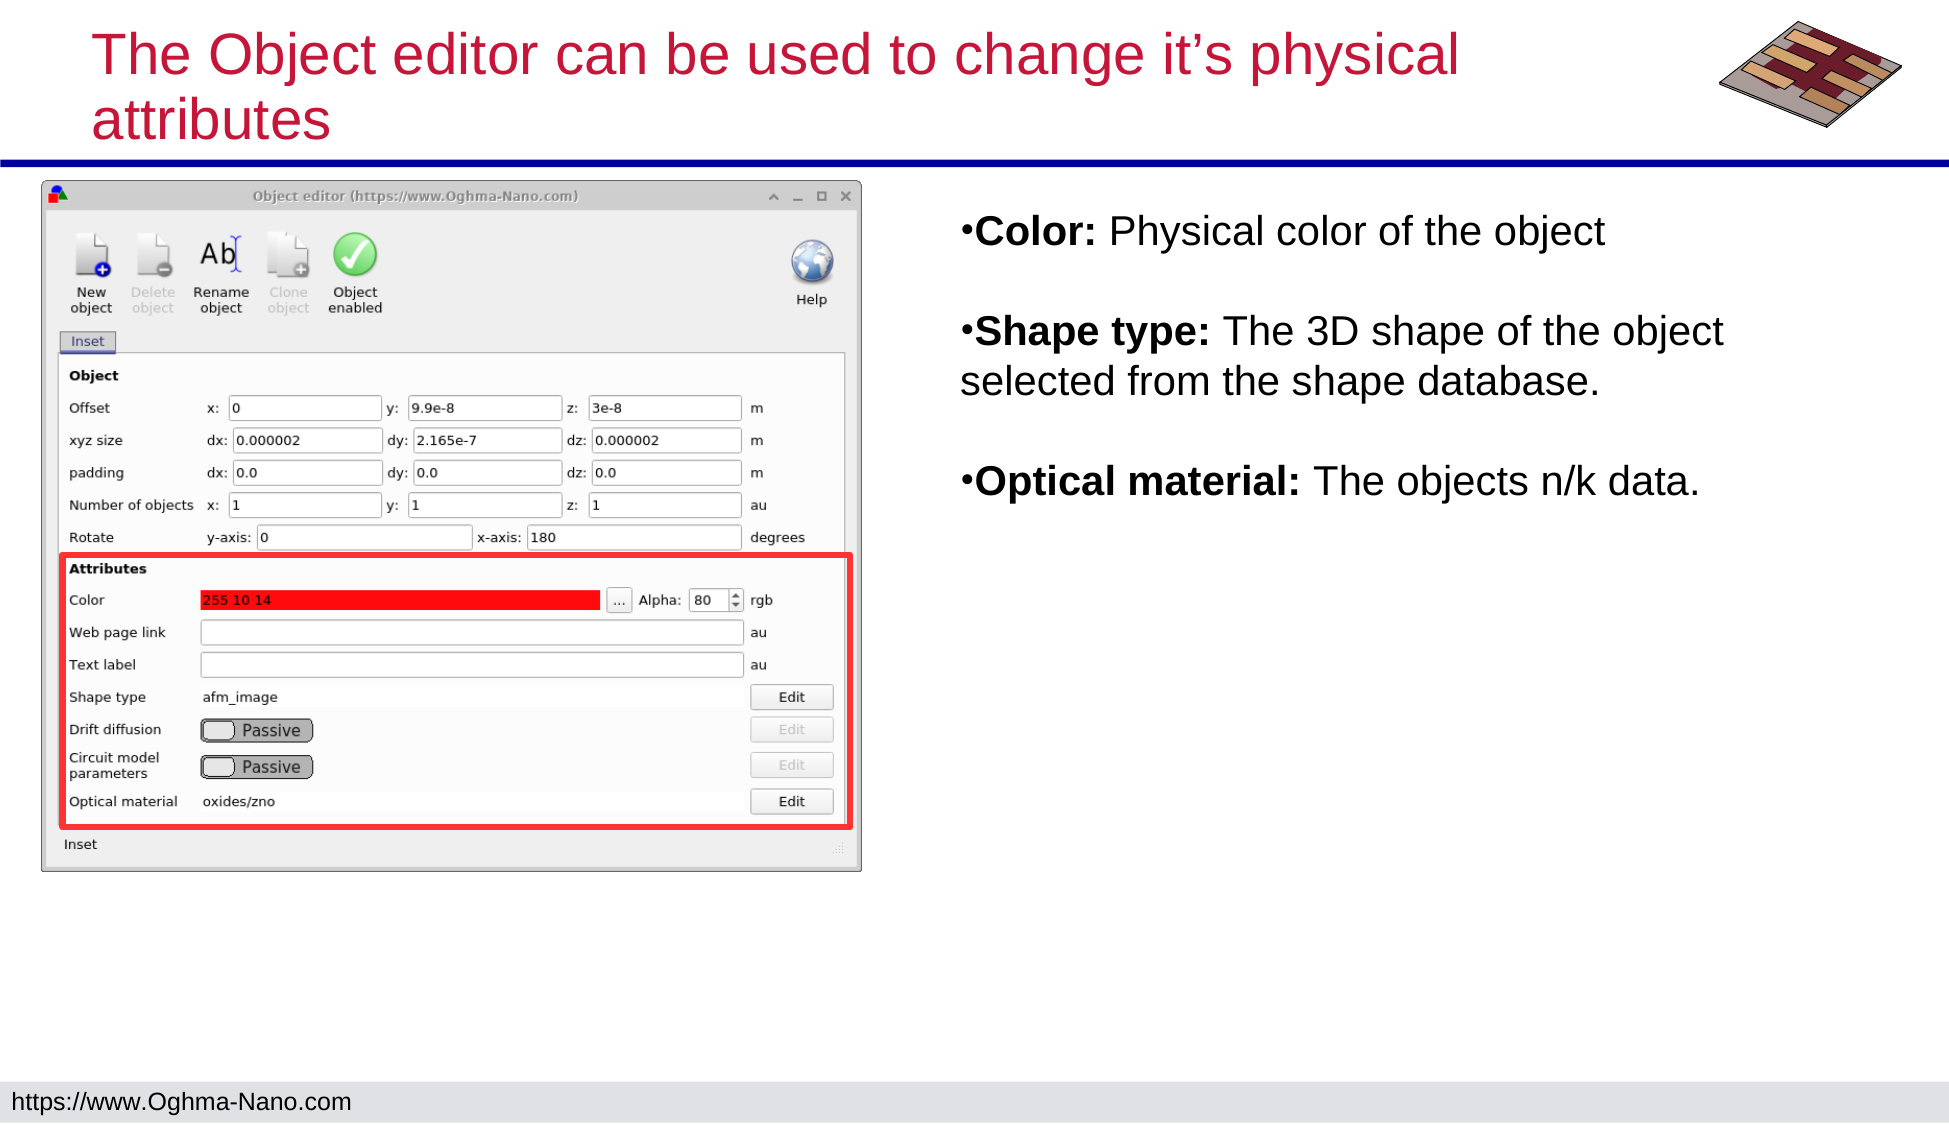

# The Object editor can be used to change it’s physical attributes
Color: Physical color of the object
Shape type: The 3D shape of the object selected from the shape database.
Optical material: The objects n/k data.